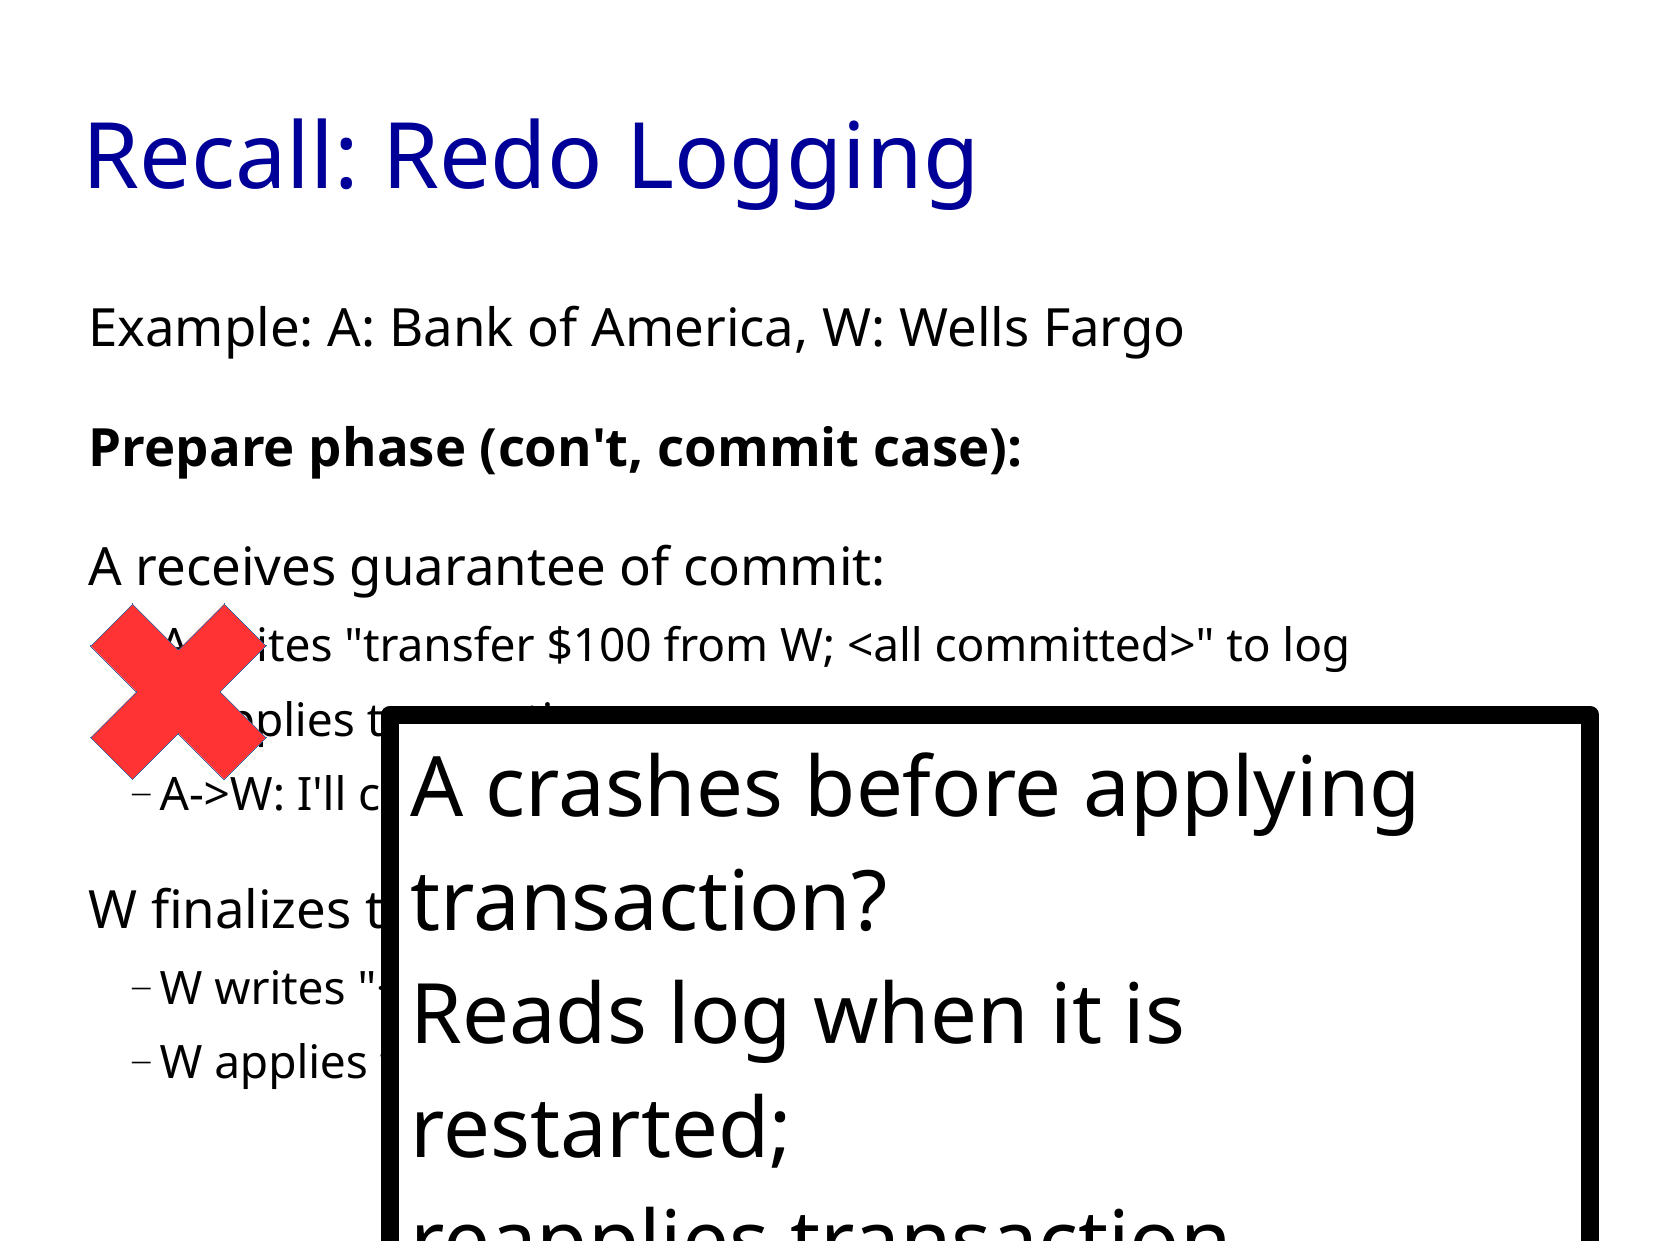

# Recall: Redo Logging
Example: A: Bank of America, W: Wells Fargo
Prepare phase (con't, commit case):
A receives guarantee of commit:
A writes "transfer $100 from W; <all committed>" to log
A applies transaction
A->W: I'll commit, too
W finalizes transaction:
W writes "<all committed>" to log
W applies transaction
A crashes before applying transaction?
Reads log when it is restarted;
reapplies transaction
Called redo logging
76